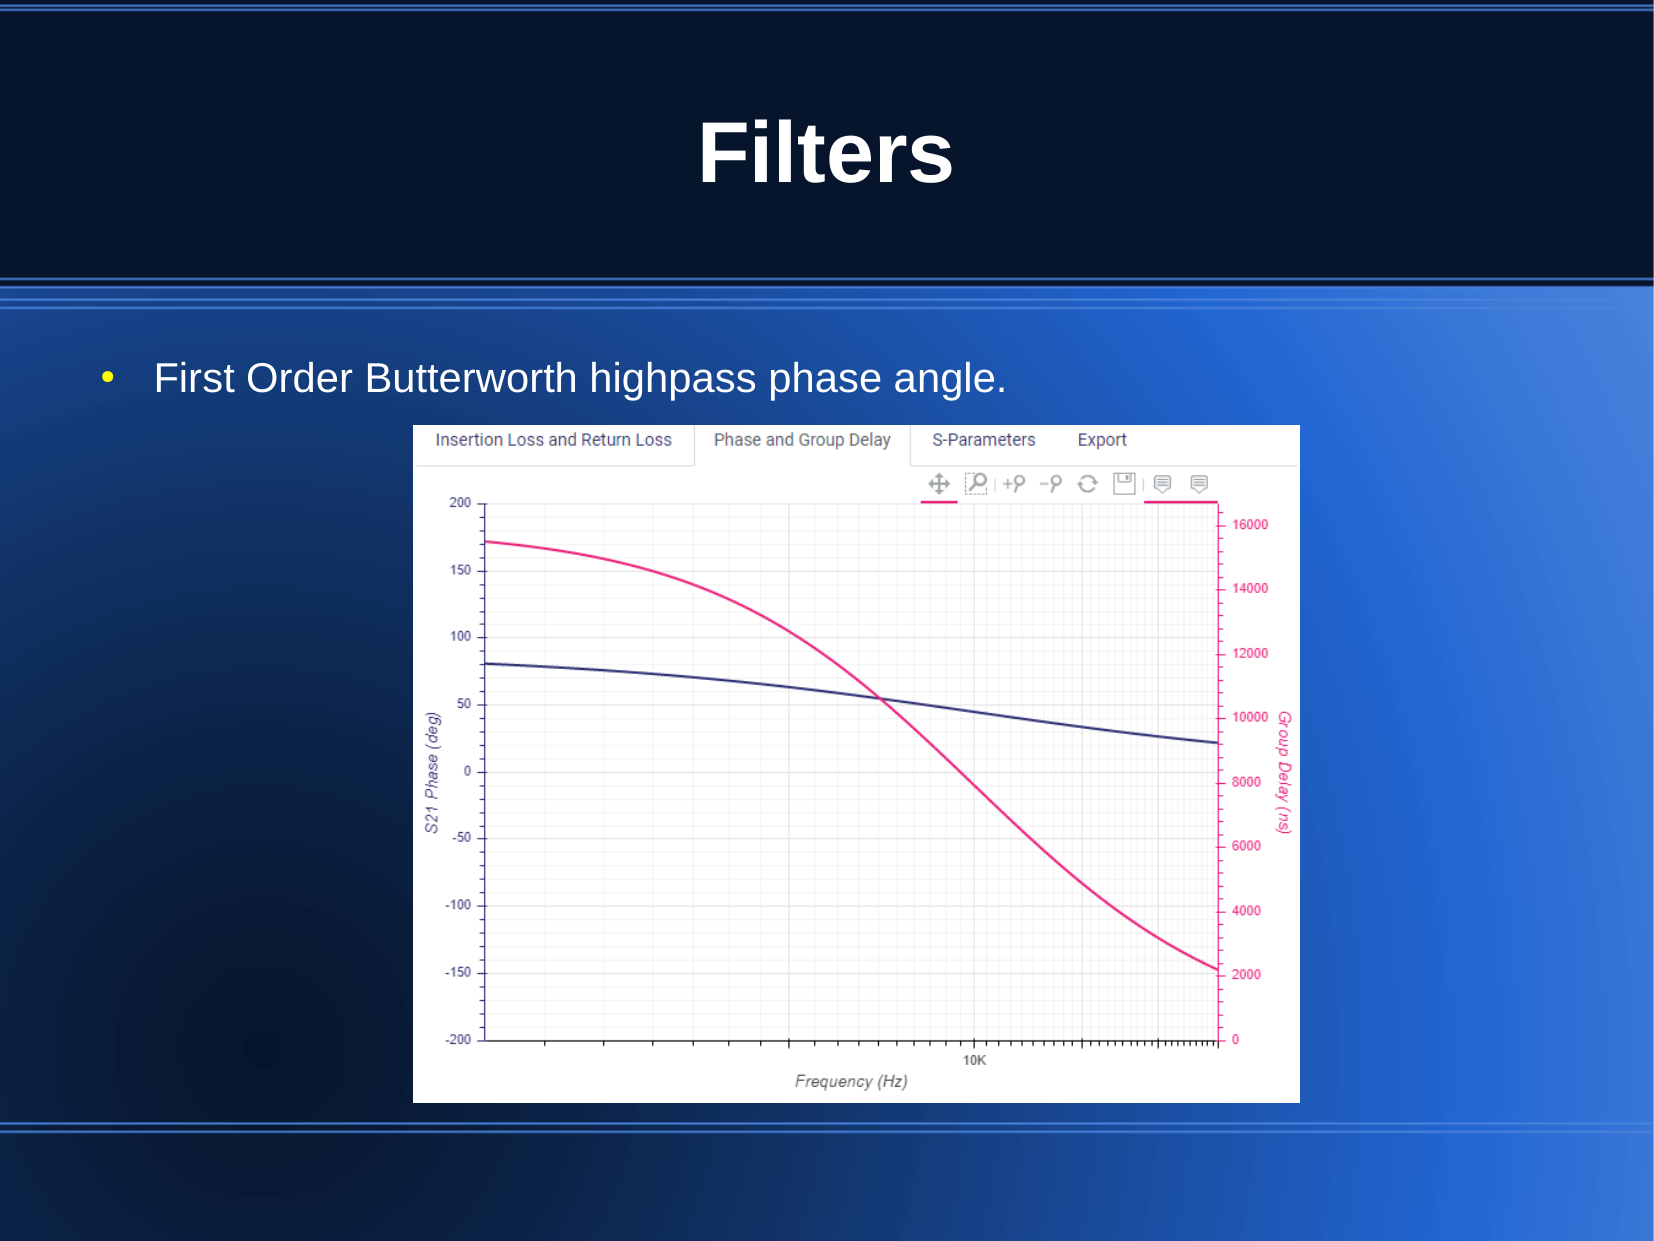

# Filters
First Order Butterworth highpass phase angle.